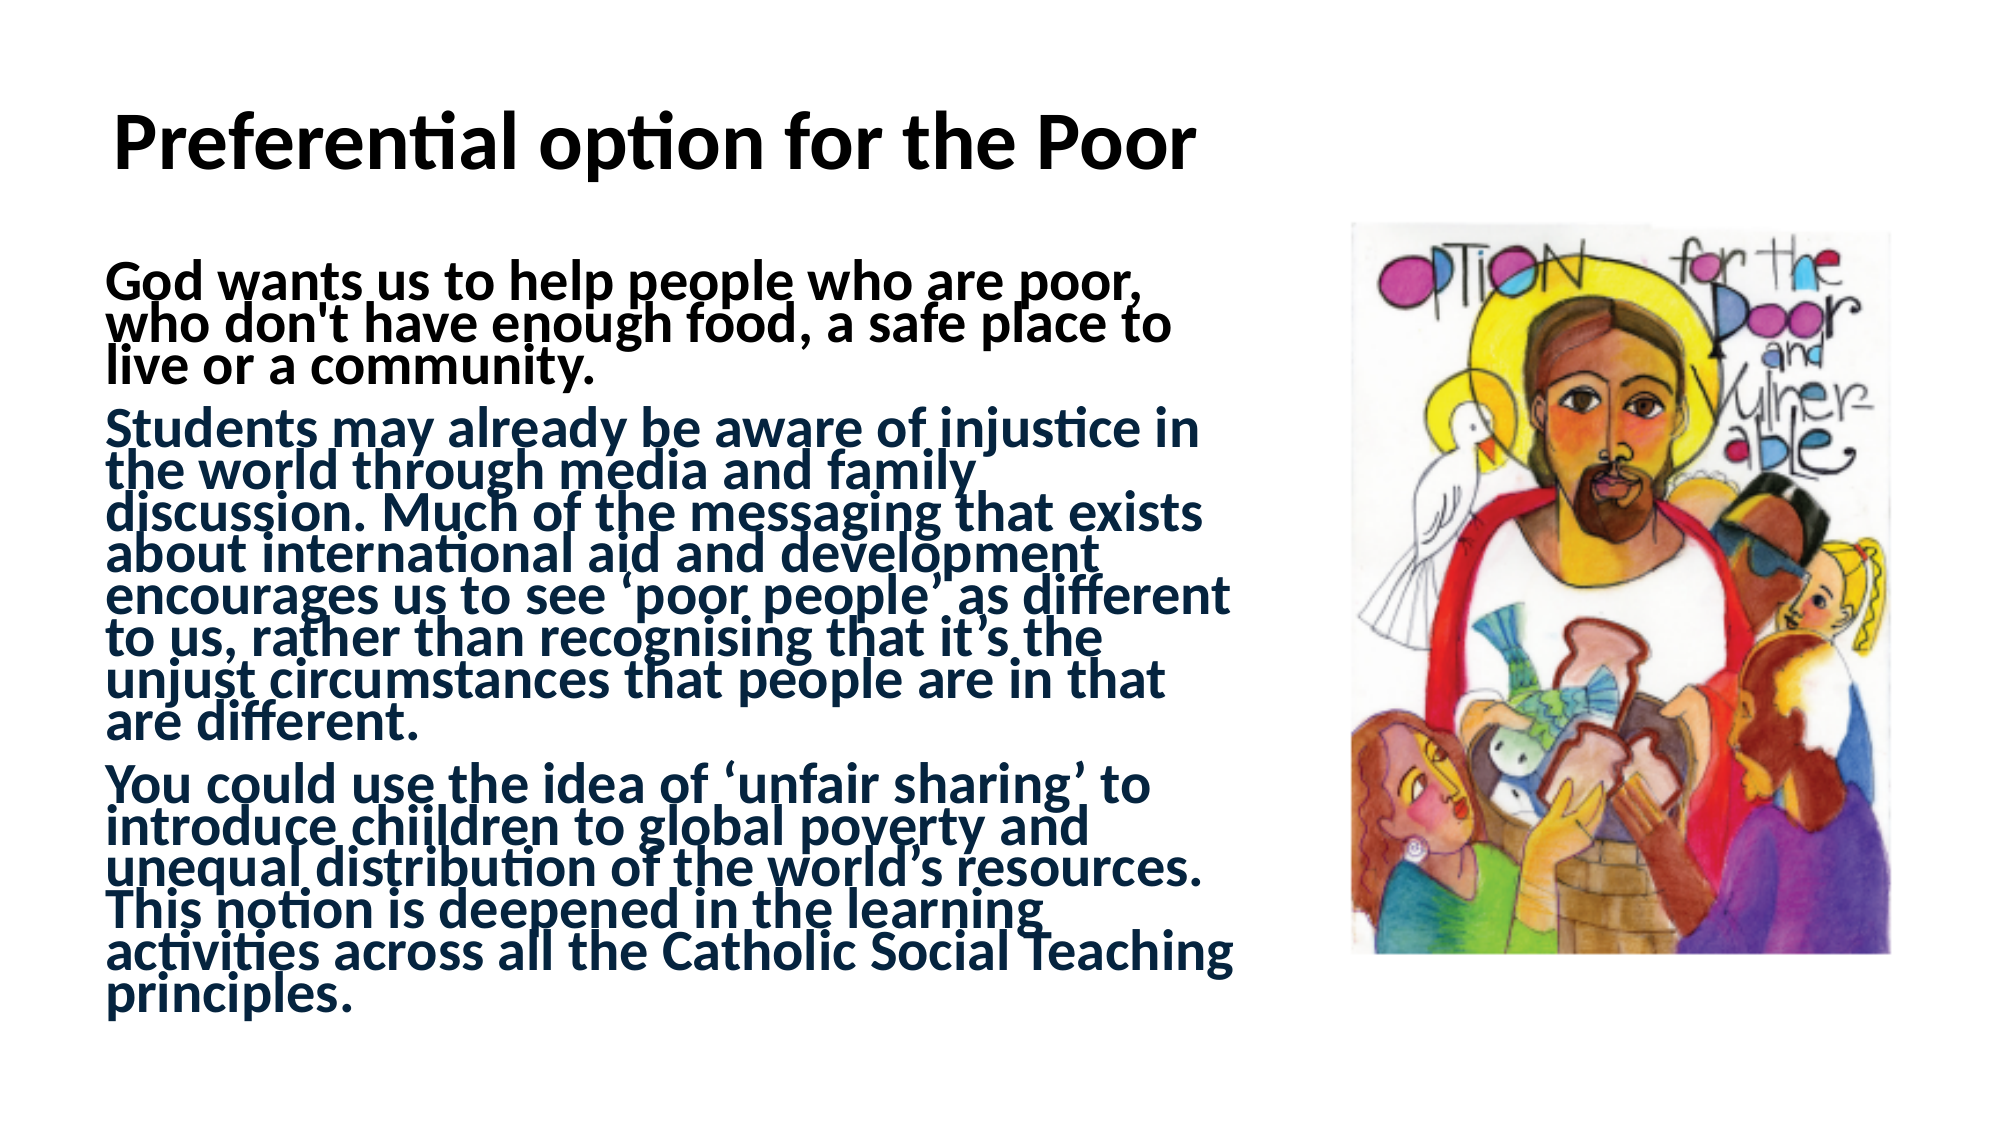

# A Preferential option for the Poor
God wants us to help people who are poor, who don't have enough food, a safe place to live or a community.
Students may already be aware of injustice in the world through media and family discussion. Much of the messaging that exists about international aid and development encourages us to see ‘poor people’ as different to us, rather than recognising that it’s the unjust circumstances that people are in that are different.
You could use the idea of ‘unfair sharing’ to introduce chiildren to global poverty and unequal distribution of the world’s resources. This notion is deepened in the learning activities across all the Catholic Social Teaching principles.